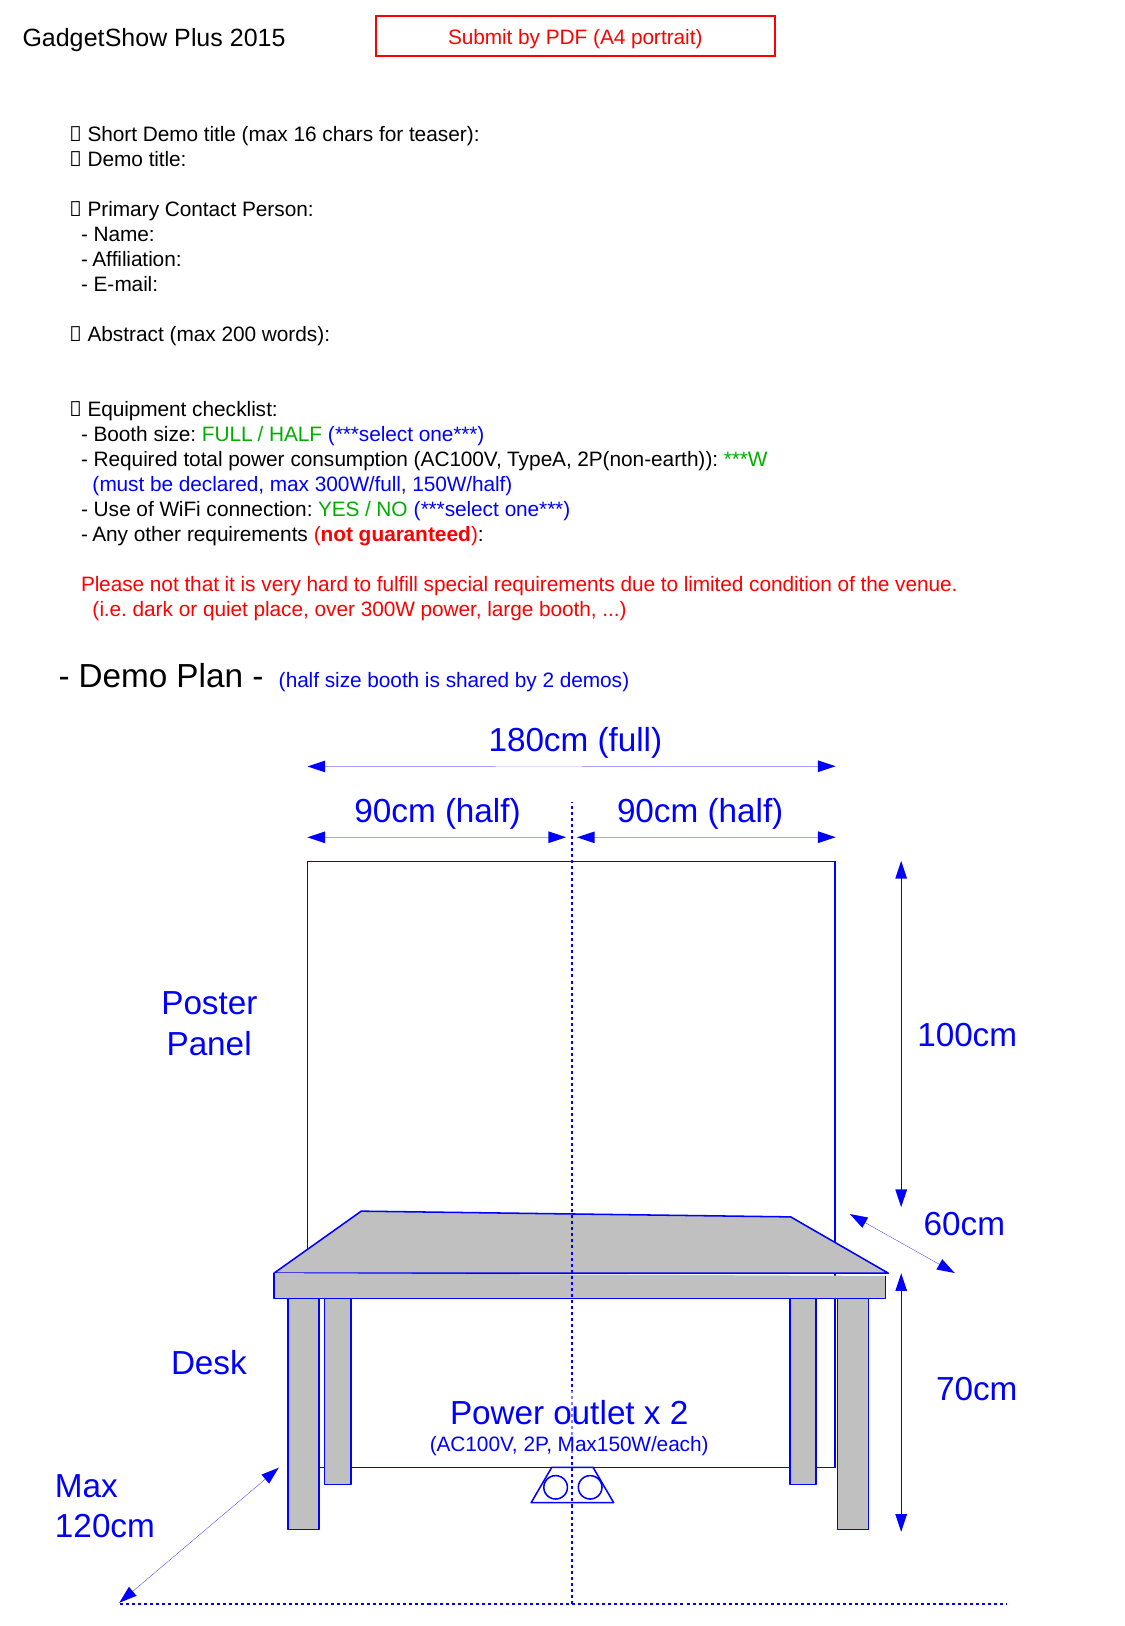

Submit by PDF (A4 portrait)
GadgetShow Plus 2015
 Short Demo title (max 16 chars for teaser):
 Demo title:
 Primary Contact Person:
 - Name:
 - Affiliation:
 - E-mail:
 Abstract (max 200 words):
 Equipment checklist:
 - Booth size: FULL / HALF (***select one***)
 - Required total power consumption (AC100V, TypeA, 2P(non-earth)): ***W
 (must be declared, max 300W/full, 150W/half)
 - Use of WiFi connection: YES / NO (***select one***)
 - Any other requirements (not guaranteed):
 Please not that it is very hard to fulfill special requirements due to limited condition of the venue.
 (i.e. dark or quiet place, over 300W power, large booth, ...)
- Demo Plan - (half size booth is shared by 2 demos)
180cm (full)
90cm (half)
90cm (half)
Poster
Panel
100cm
60cm
Desk
70cm
Power outlet x 2
(AC100V, 2P, Max150W/each)
Max
120cm